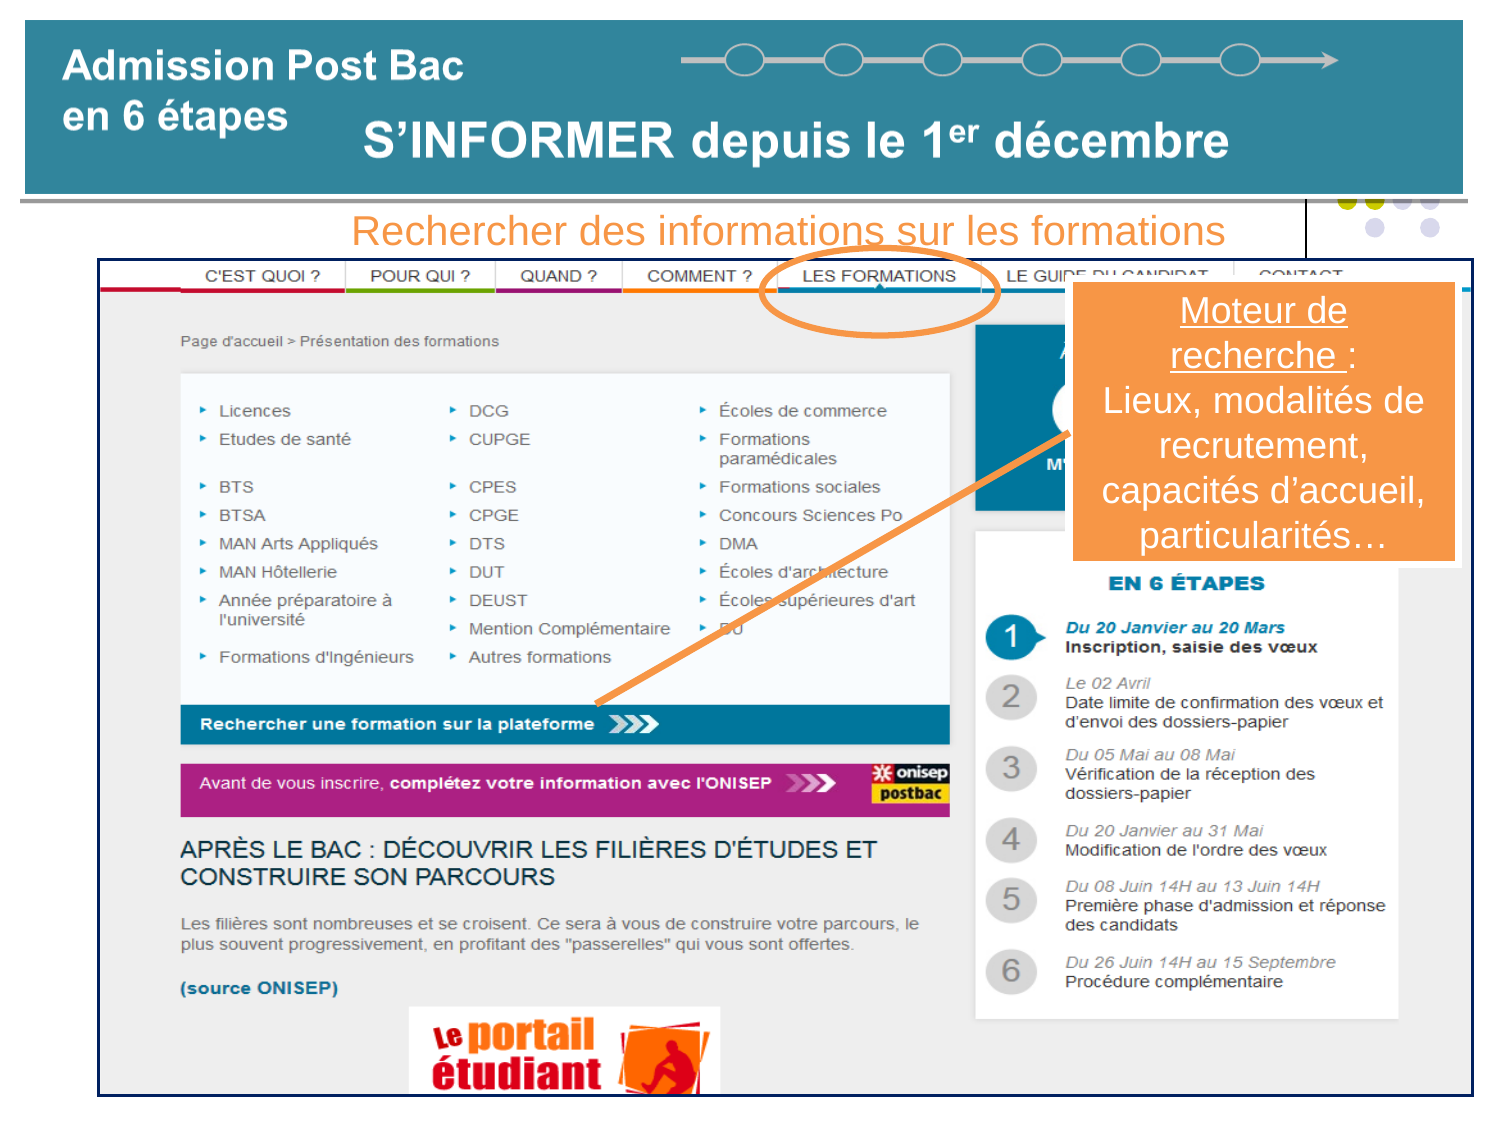

Rechercher des informations sur les formations
Moteur de recherche :
Lieux, modalités de recrutement, capacités d’accueil, particularités…